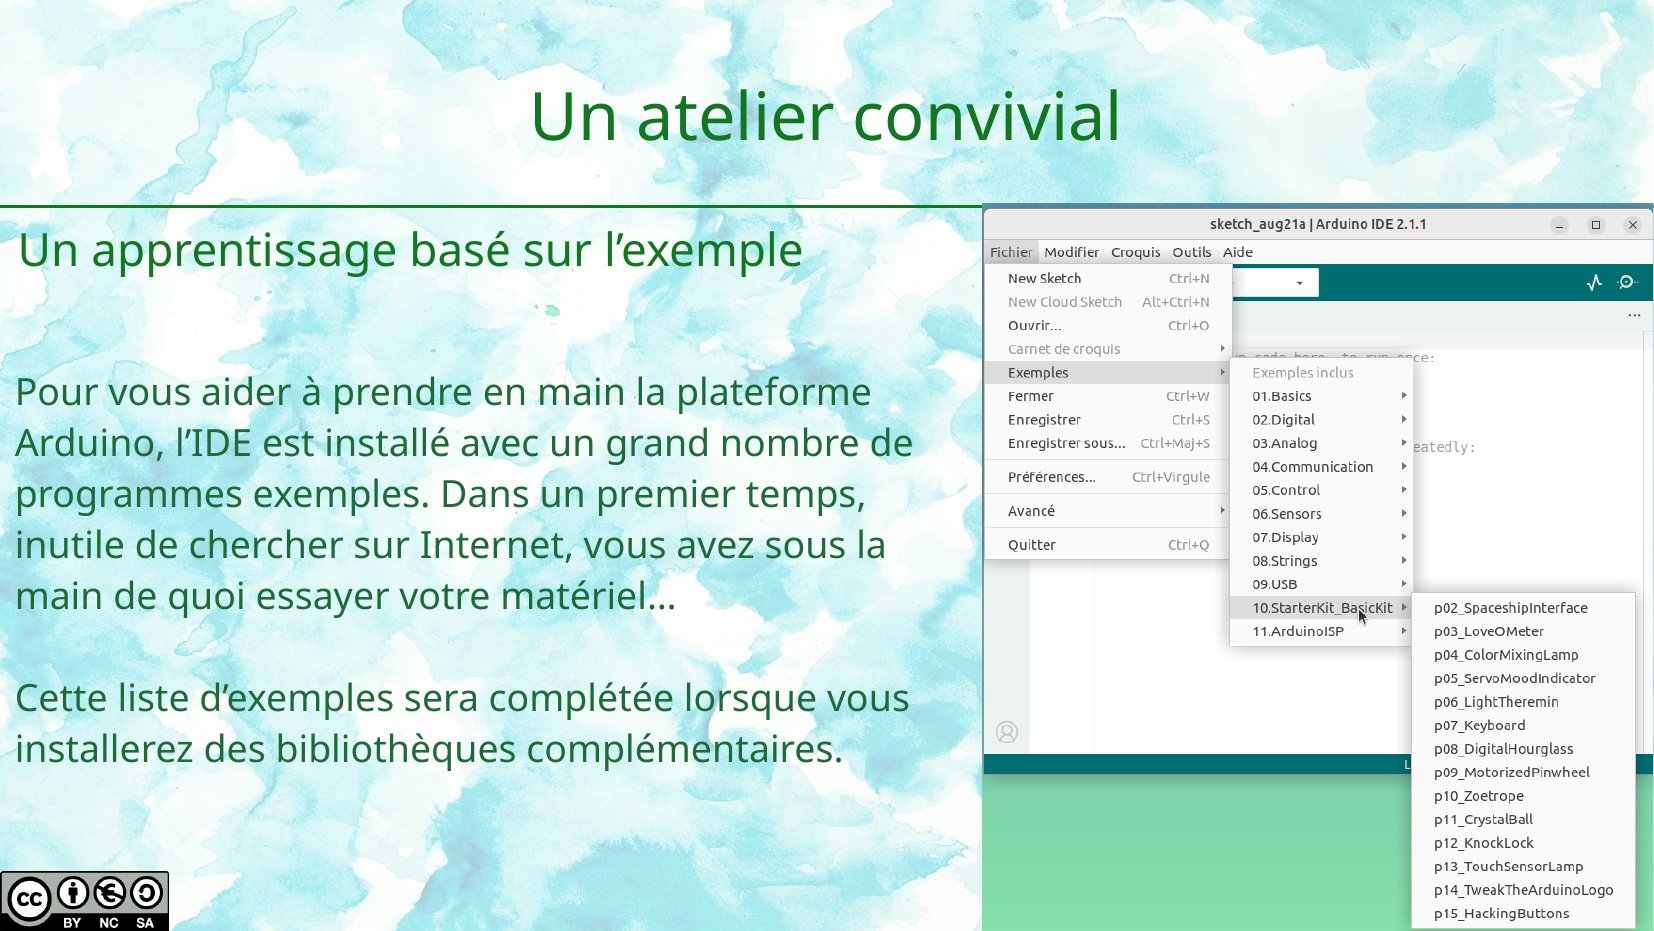

# Un atelier convivial
Un apprentissage basé sur l’exemple
Pour vous aider à prendre en main la plateforme Arduino, l’IDE est installé avec un grand nombre de programmes exemples. Dans un premier temps, inutile de chercher sur Internet, vous avez sous la main de quoi essayer votre matériel…
Cette liste d’exemples sera complétée lorsque vous installerez des bibliothèques complémentaires.
40